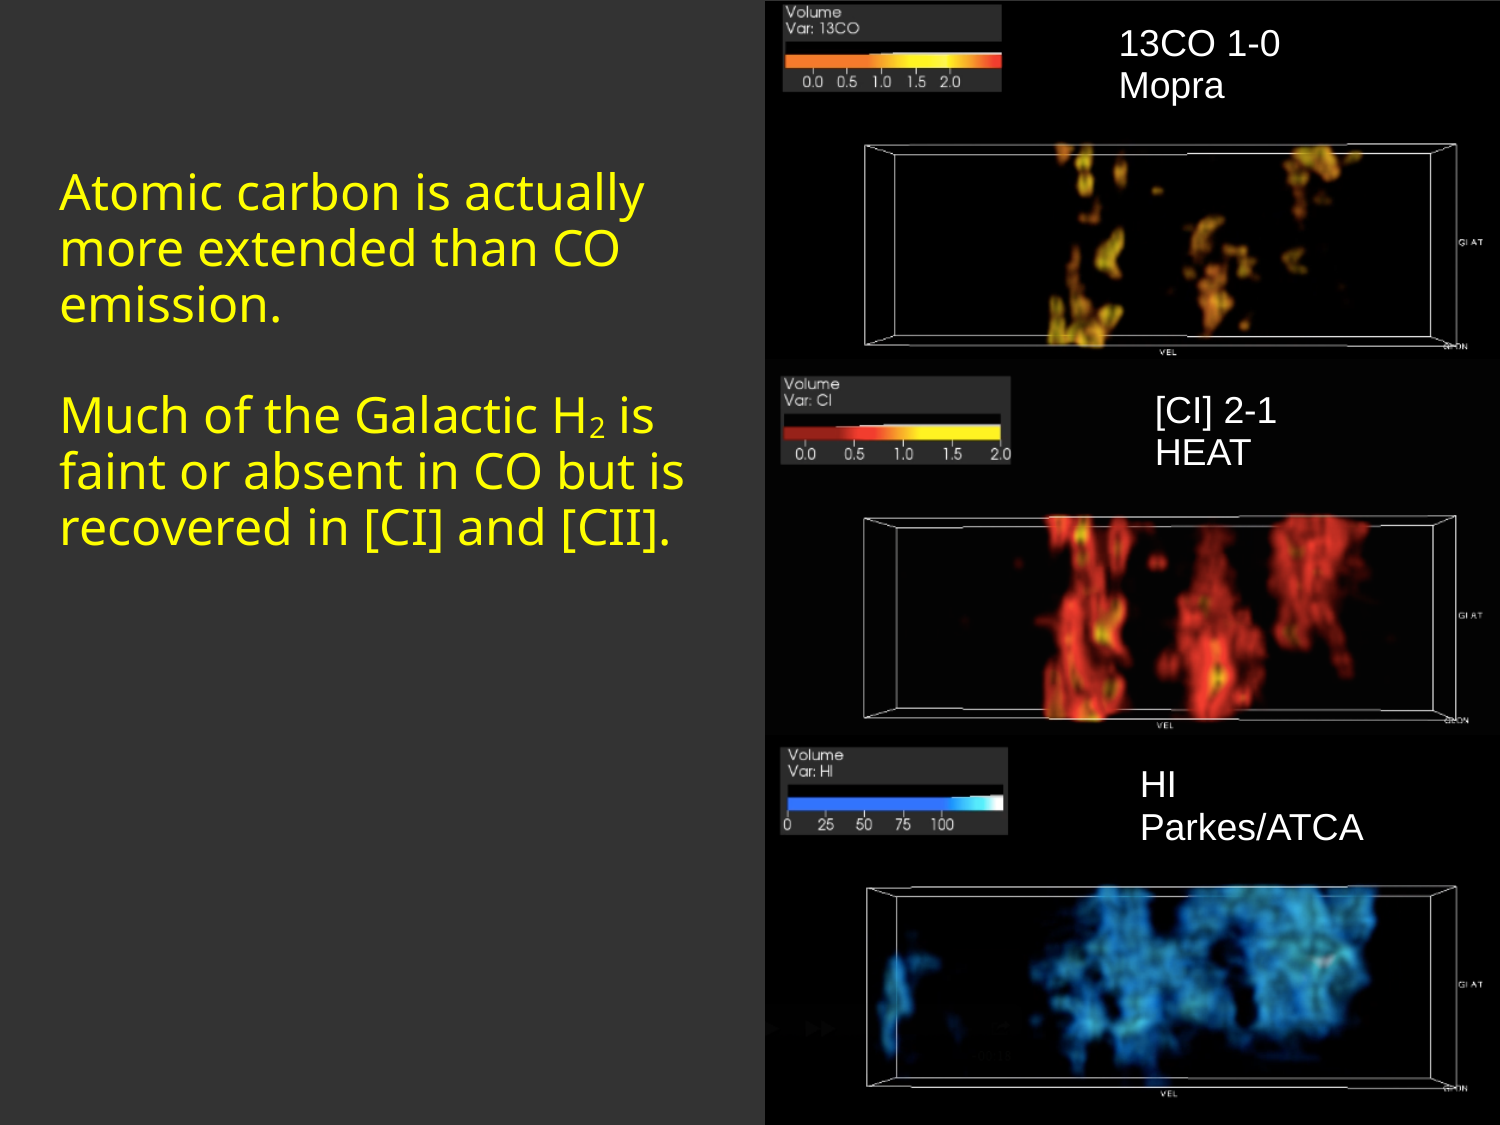

13CO 1-0 Mopra
# Atomic carbon is actually more extended than CO emission. Much of the Galactic H2 is faint or absent in CO but is recovered in [CI] and [CII].
[CI] 2-1
HEAT
HI
Parkes/ATCA